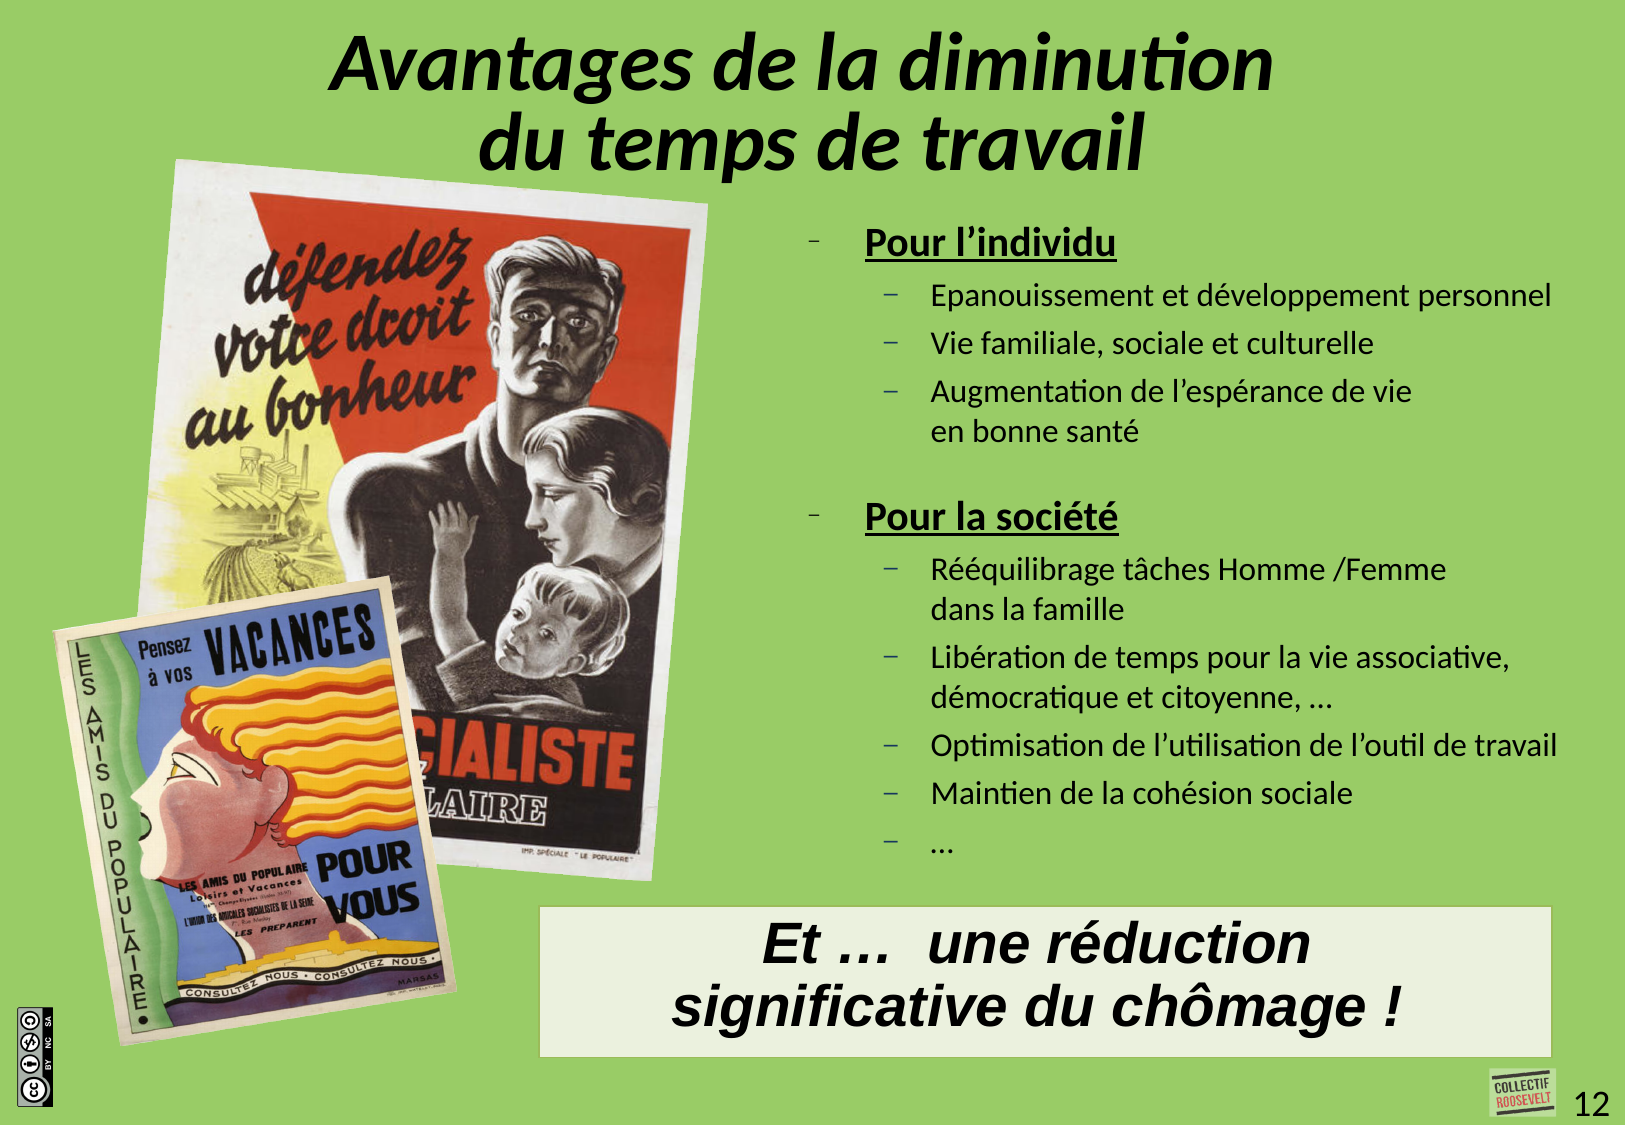

# Avantages de la diminution du temps de travail
Pour l’individu
Epanouissement et développement personnel
Vie familiale, sociale et culturelle
Augmentation de l’espérance de vie
en bonne santé
Pour la société
Rééquilibrage tâches Homme /Femme
dans la famille
Libération de temps pour la vie associative, démocratique et citoyenne, …
Optimisation de l’utilisation de l’outil de travail
Maintien de la cohésion sociale
…
Et … une réduction
significative du chômage !